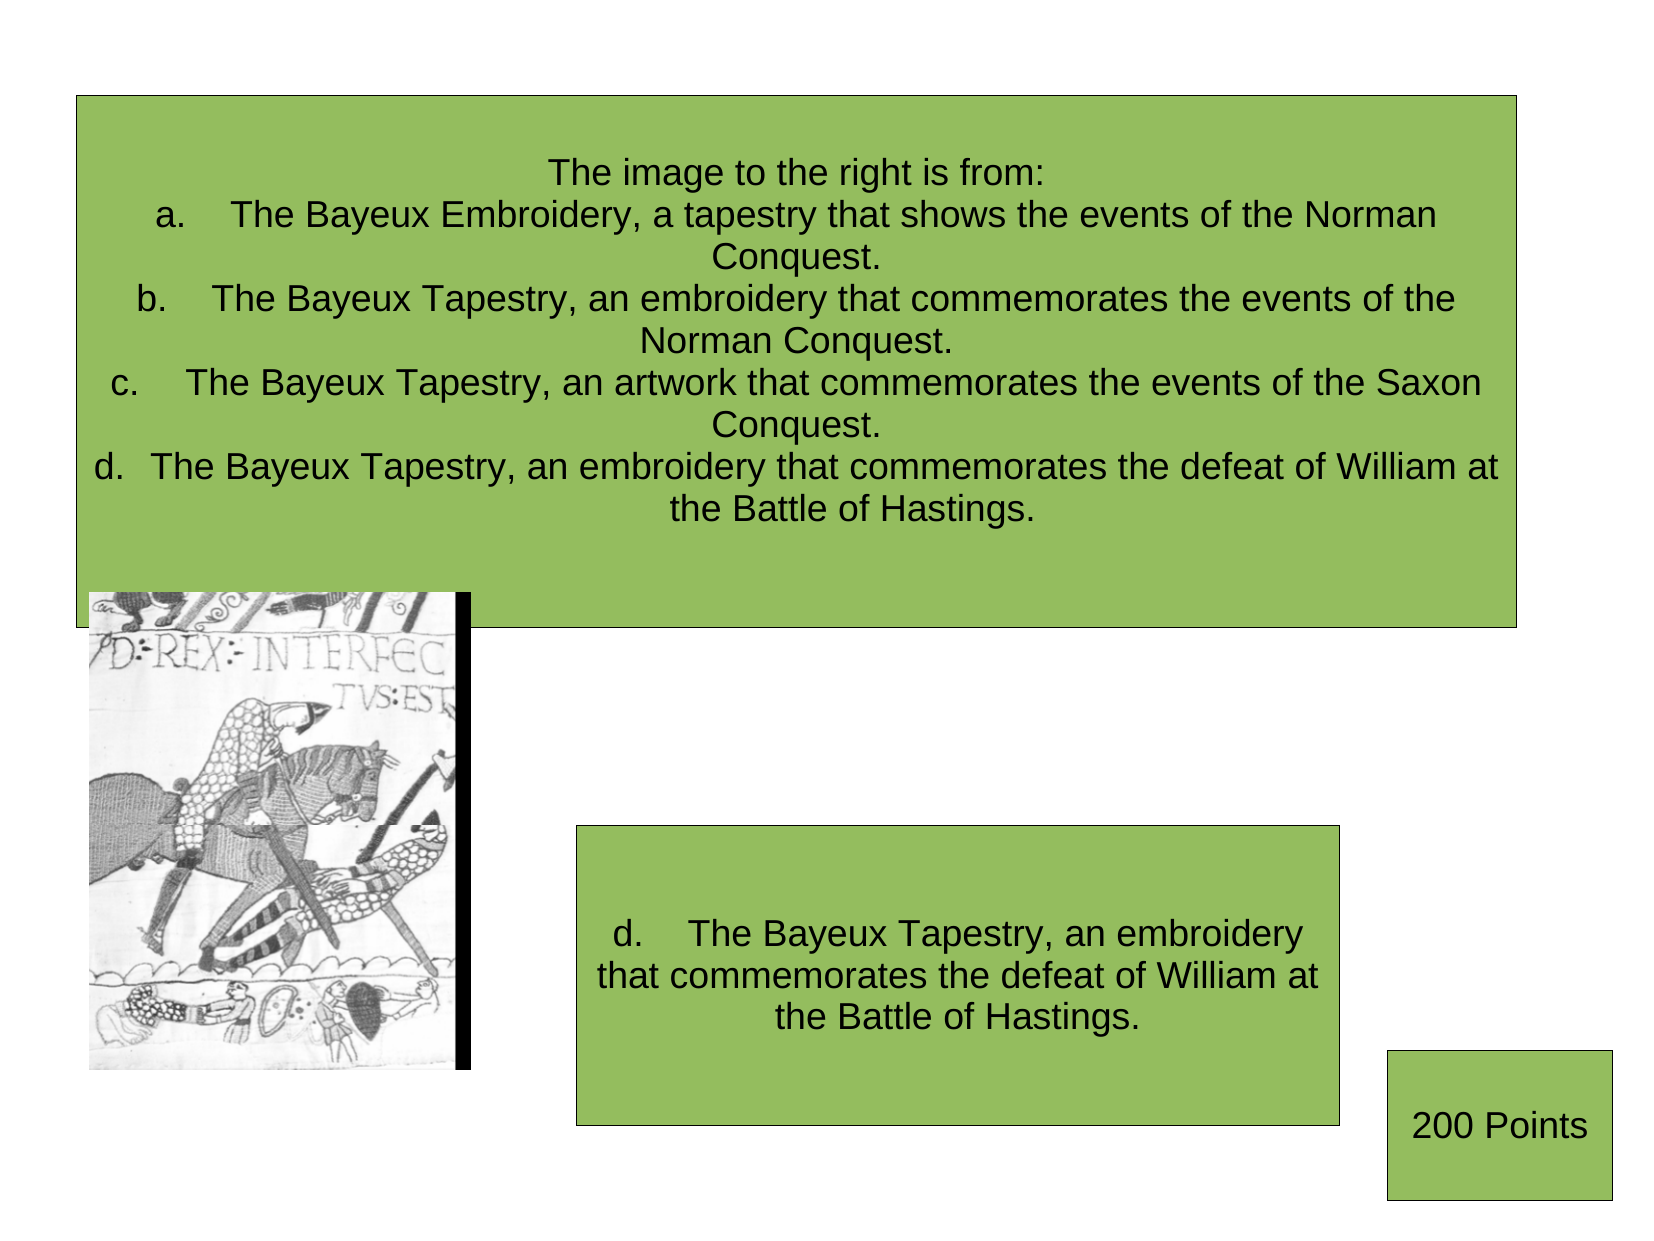

The image to the right is from:
a.	The Bayeux Embroidery, a tapestry that shows the events of the Norman Conquest.
b.	The Bayeux Tapestry, an embroidery that commemorates the events of the Norman Conquest.
c.	The Bayeux Tapestry, an artwork that commemorates the events of the Saxon Conquest.
The Bayeux Tapestry, an embroidery that commemorates the defeat of William at the Battle of Hastings.
d.	The Bayeux Tapestry, an embroidery that commemorates the defeat of William at the Battle of Hastings.
200 Points